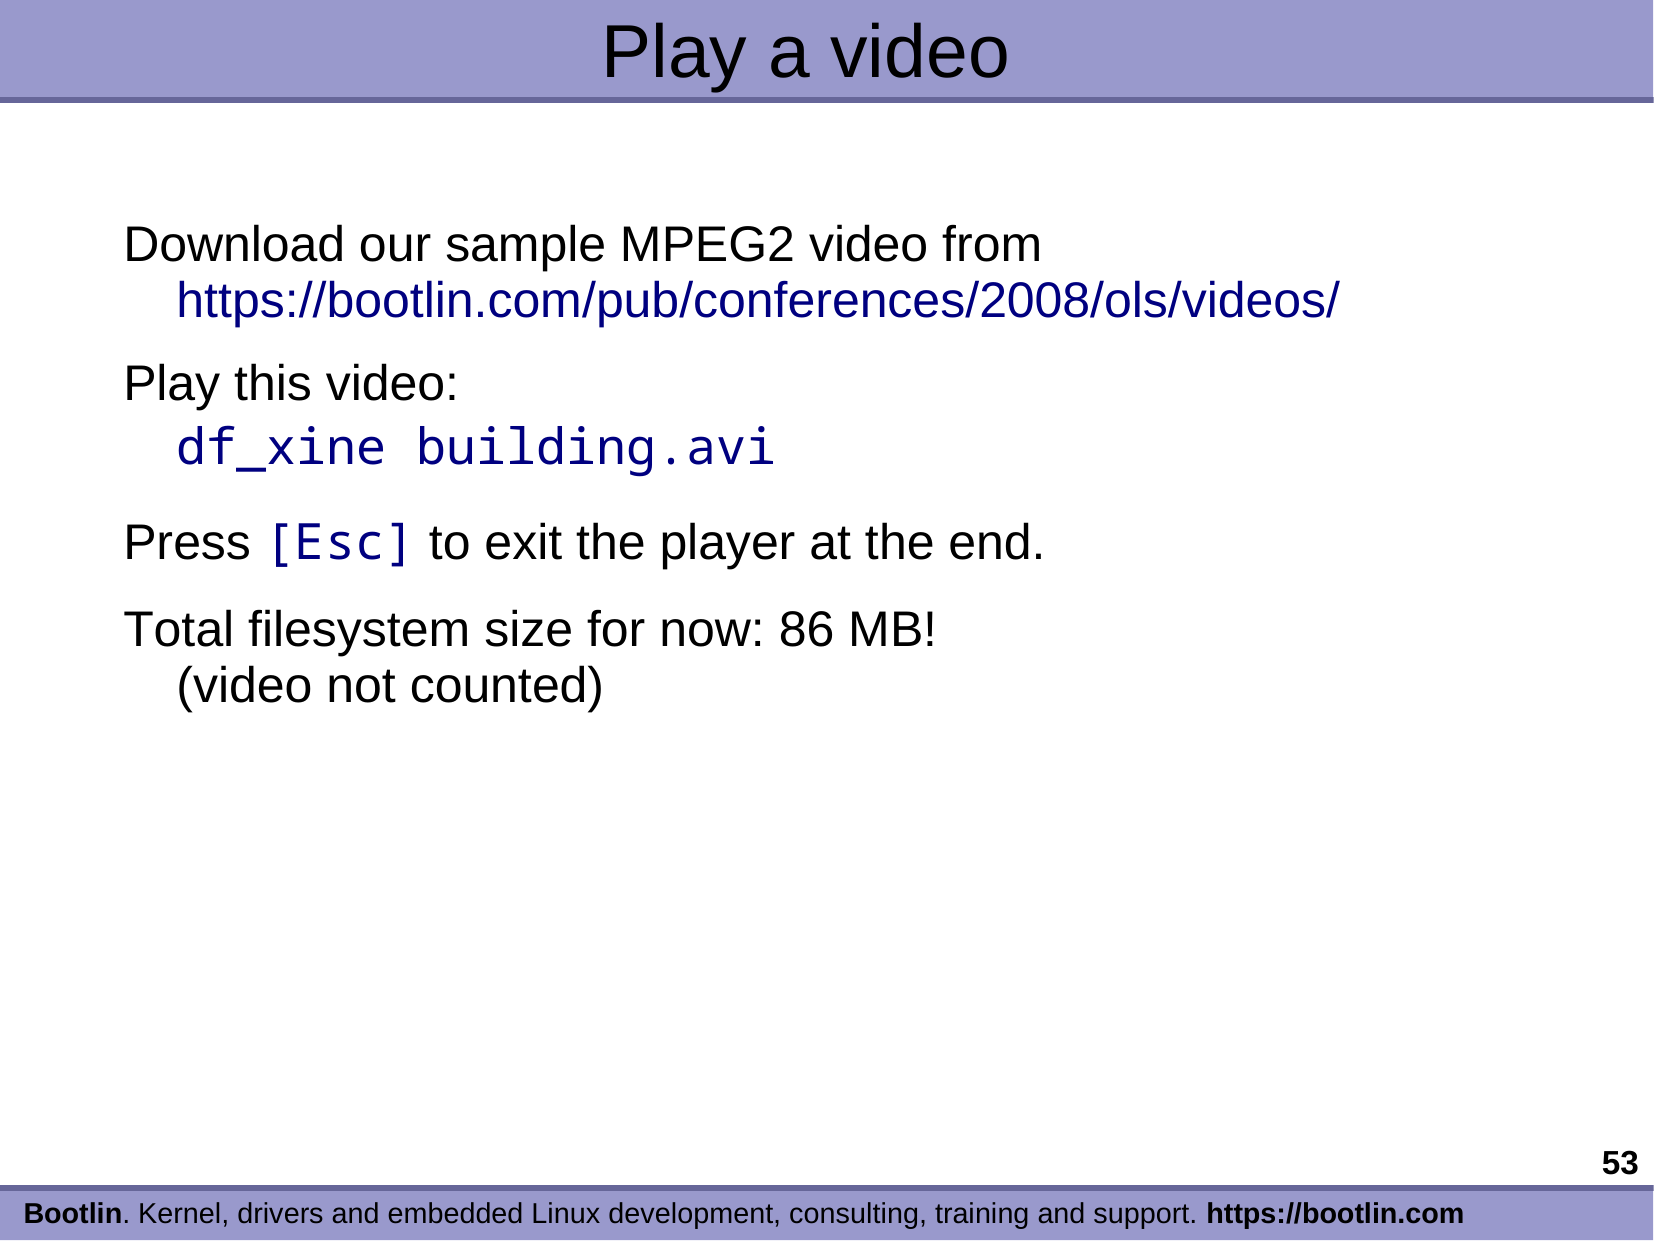

# Play a video
Download our sample MPEG2 video from
https://bootlin.com/pub/conferences/2008/ols/videos/
Play this video:
df_xine building.avi
Press [Esc] to exit the player at the end.
Total filesystem size for now: 86 MB!
(video not counted)